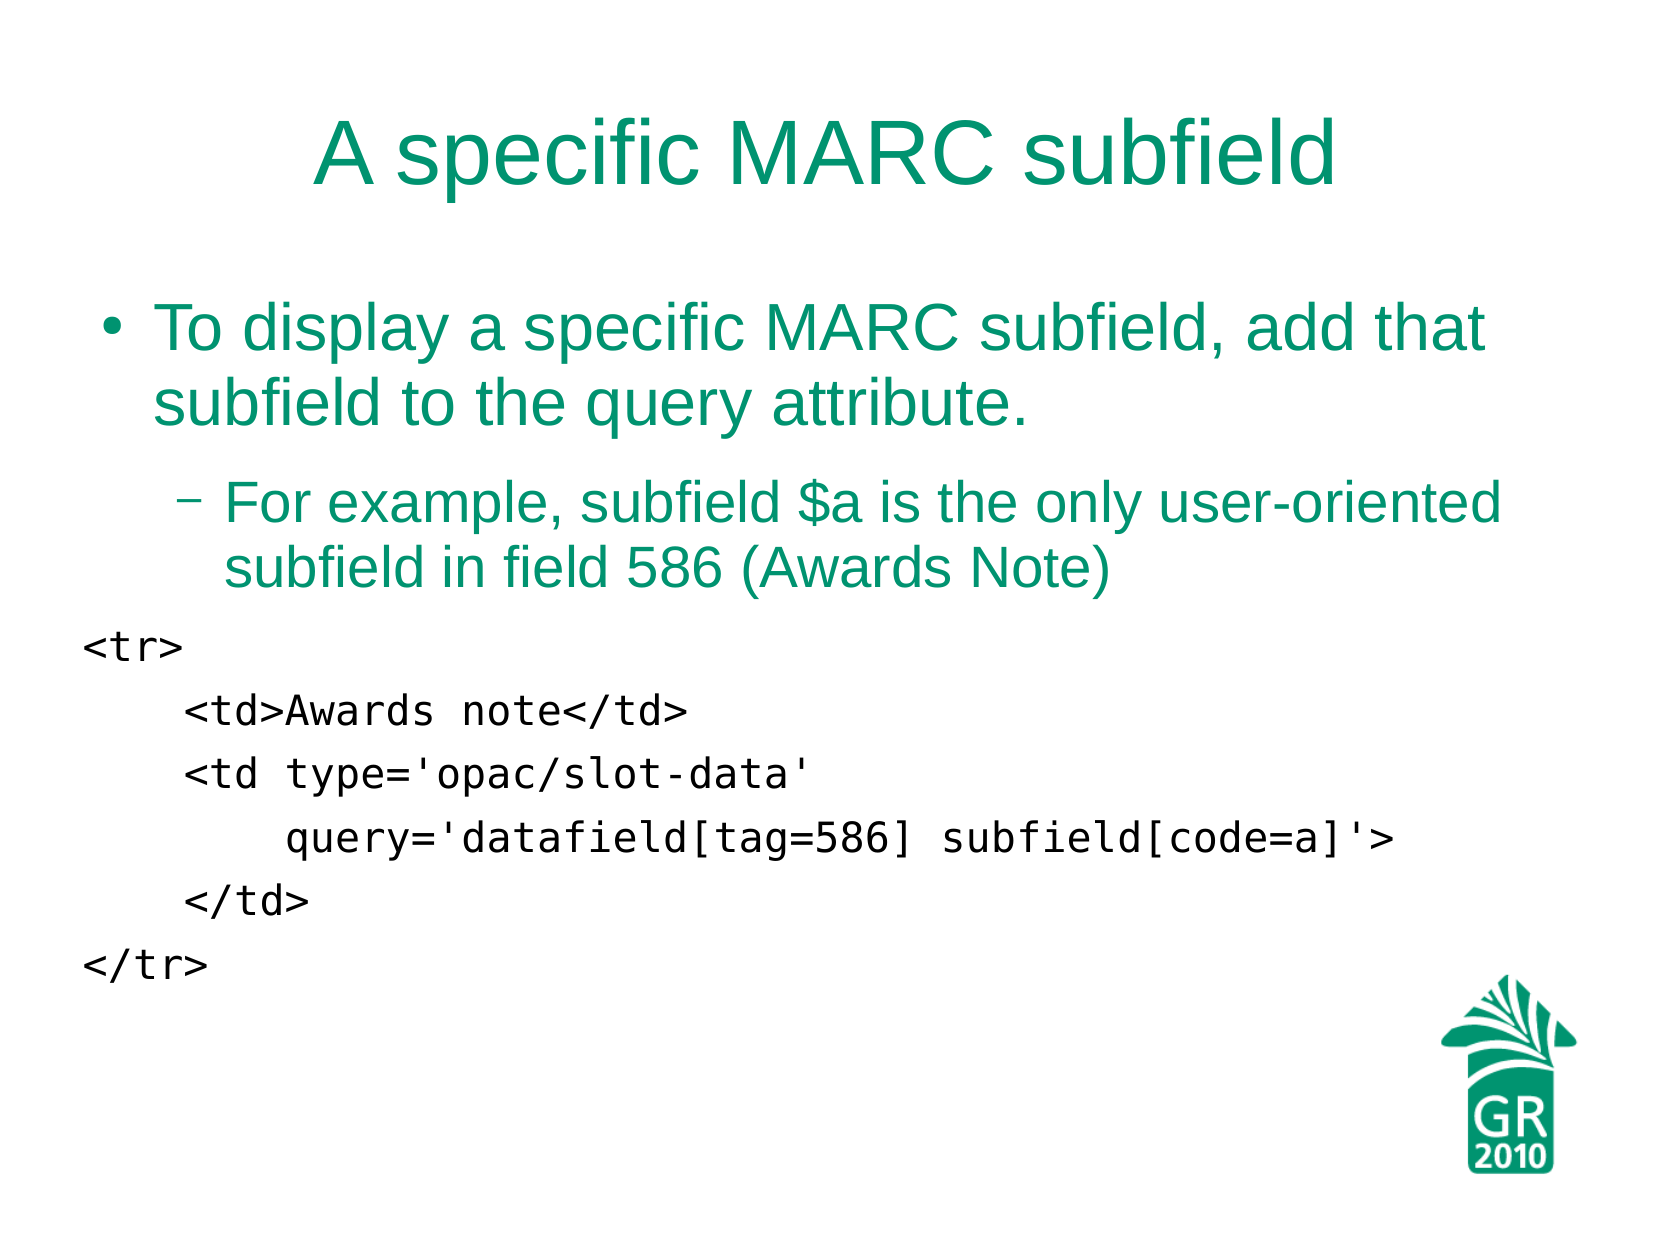

# A specific MARC subfield
To display a specific MARC subfield, add that subfield to the query attribute.
For example, subfield $a is the only user-oriented subfield in field 586 (Awards Note)
<tr>
 <td>Awards note</td>
 <td type='opac/slot-data'
 query='datafield[tag=586] subfield[code=a]'>
 </td>
</tr>